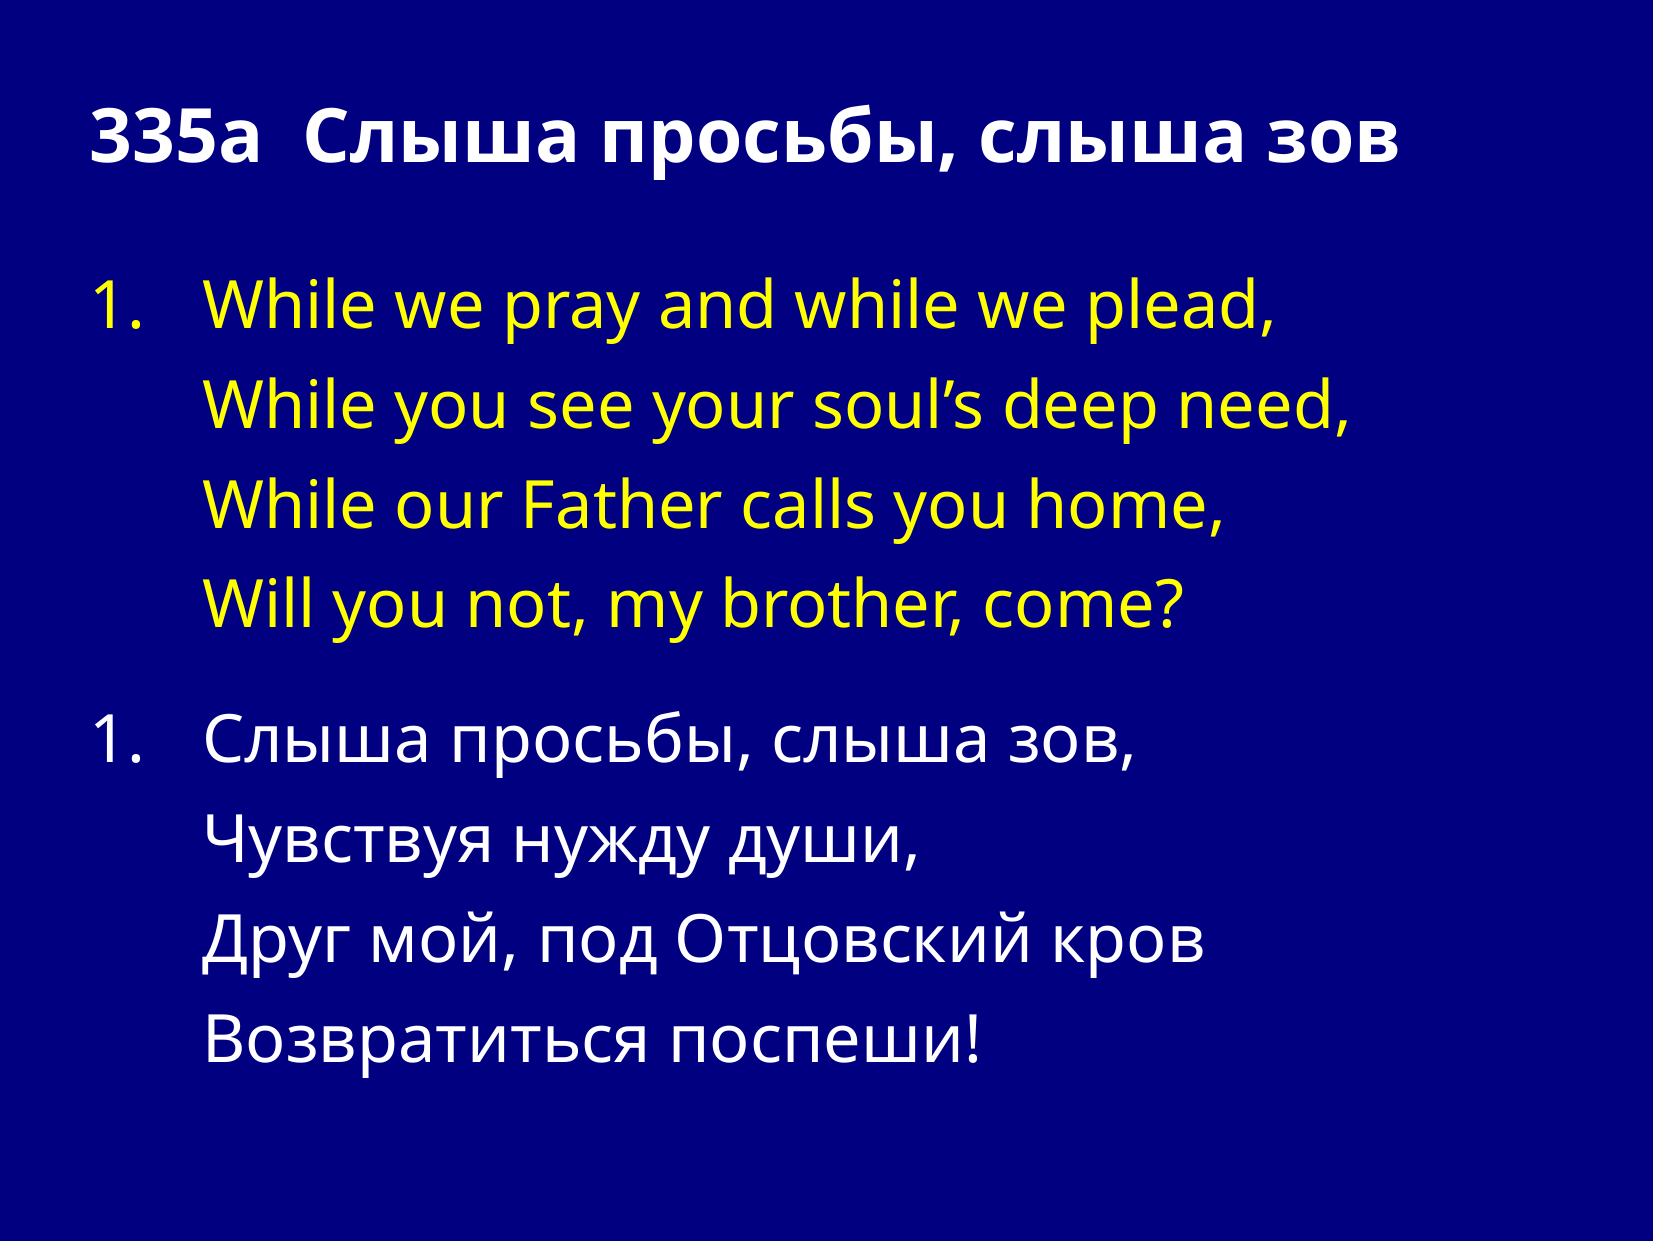

335а Слыша просьбы, слыша зов
1.	While we pray and while we plead,
	While you see your soul’s deep need,
	While our Father calls you home,
	Will you not, my brother, come?
1.	Слыша просьбы, слыша зов,
	Чувствуя нужду души,
	Друг мой, под Отцовский кров
	Возвратиться поспеши!